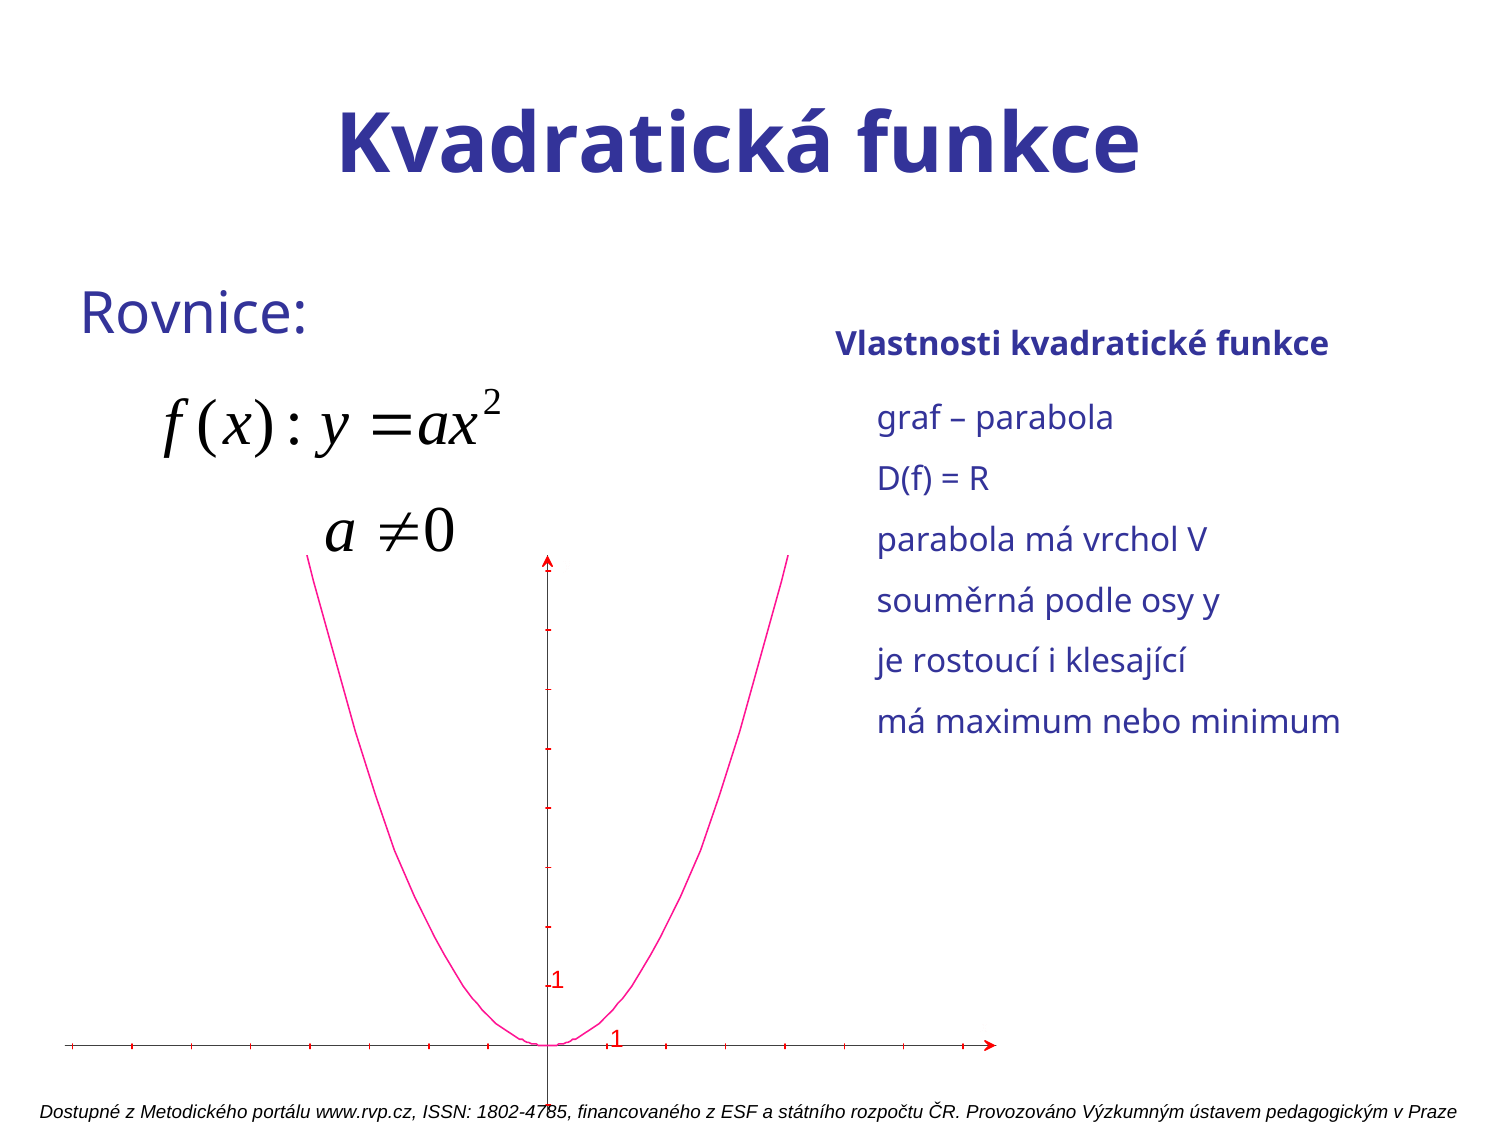

Kvadratická funkce
Rovnice:
Vlastnosti kvadratické funkce
graf – parabola
D(f) = R
parabola má vrchol V
souměrná podle osy y
je rostoucí i klesající
má maximum nebo minimum
Dostupné z Metodického portálu www.rvp.cz, ISSN: 1802-4785, financovaného z ESF a státního rozpočtu ČR. Provozováno Výzkumným ústavem pedagogickým v Praze